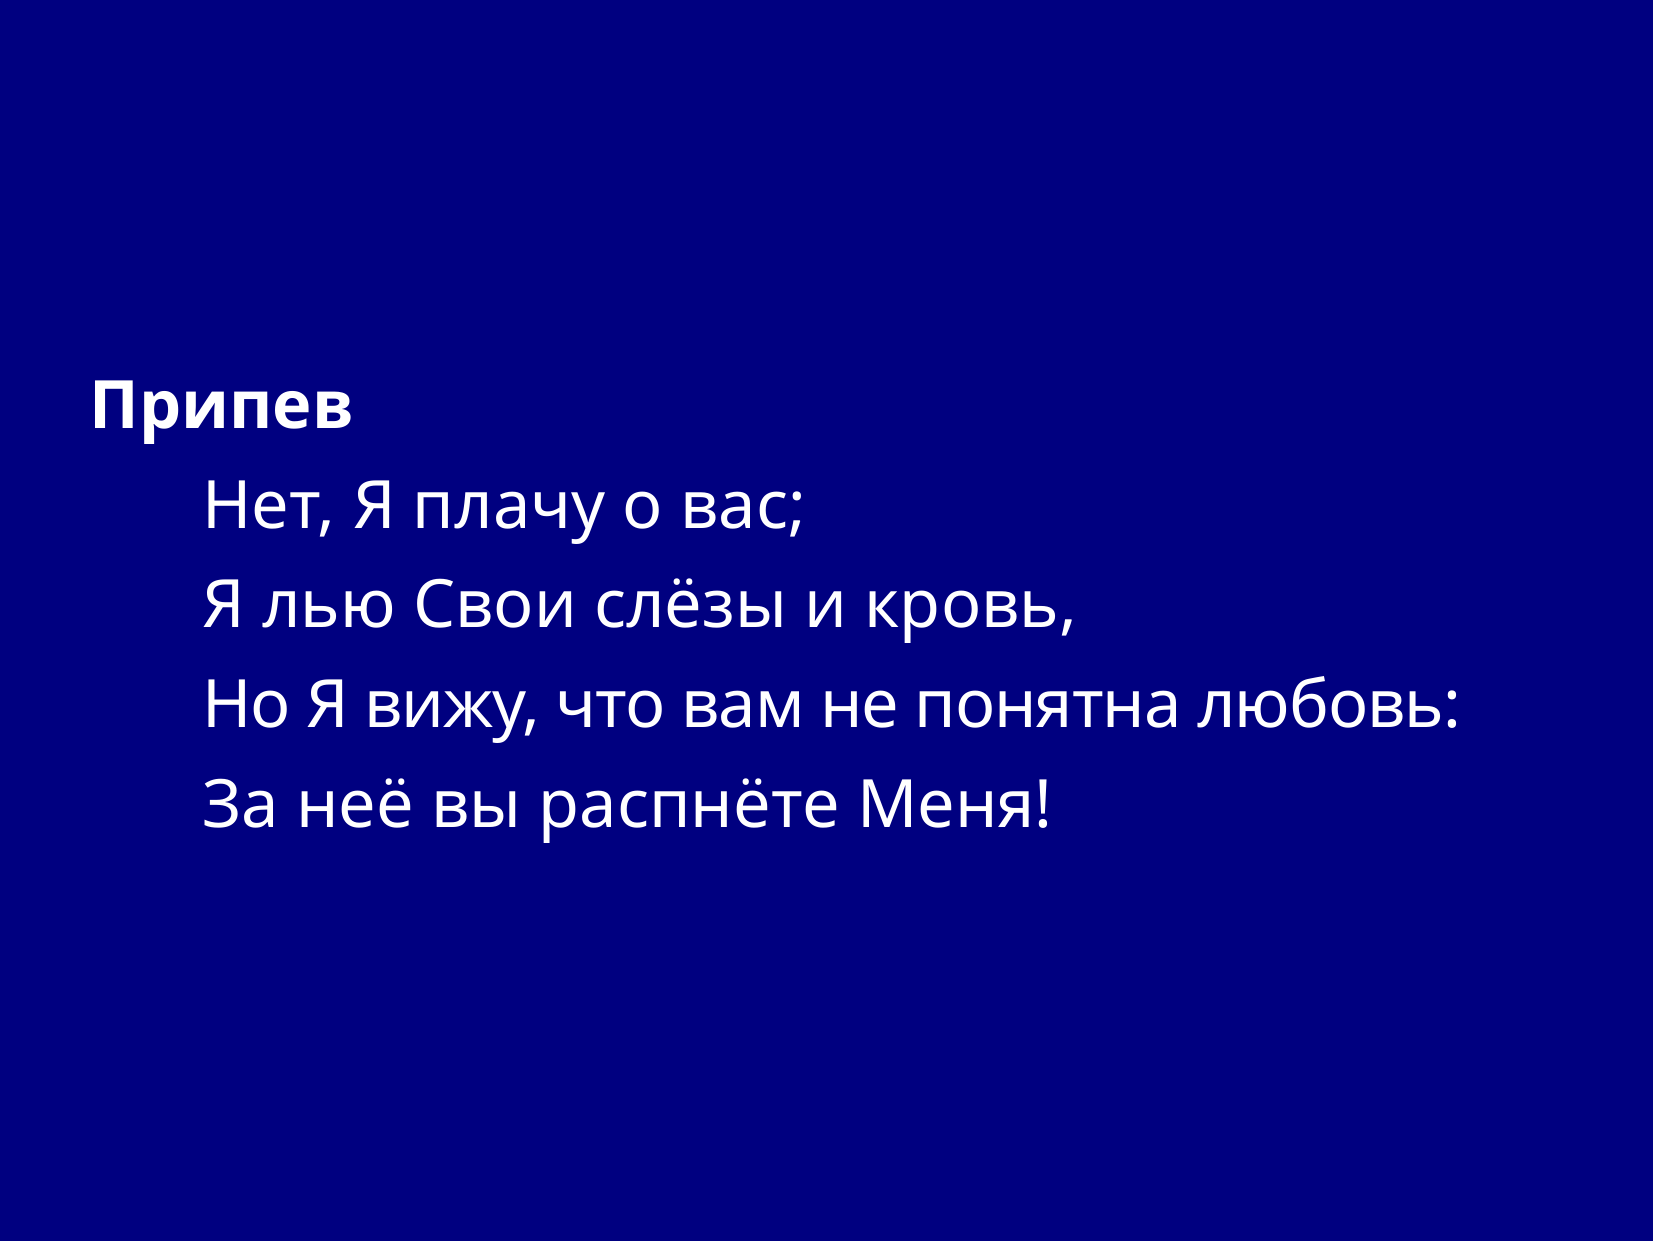

Припев
	Нет, Я плачу о вас;
	Я лью Свои слёзы и кровь,
	Но Я вижу, что вам не понятна любовь:
	За неё вы распнёте Меня!